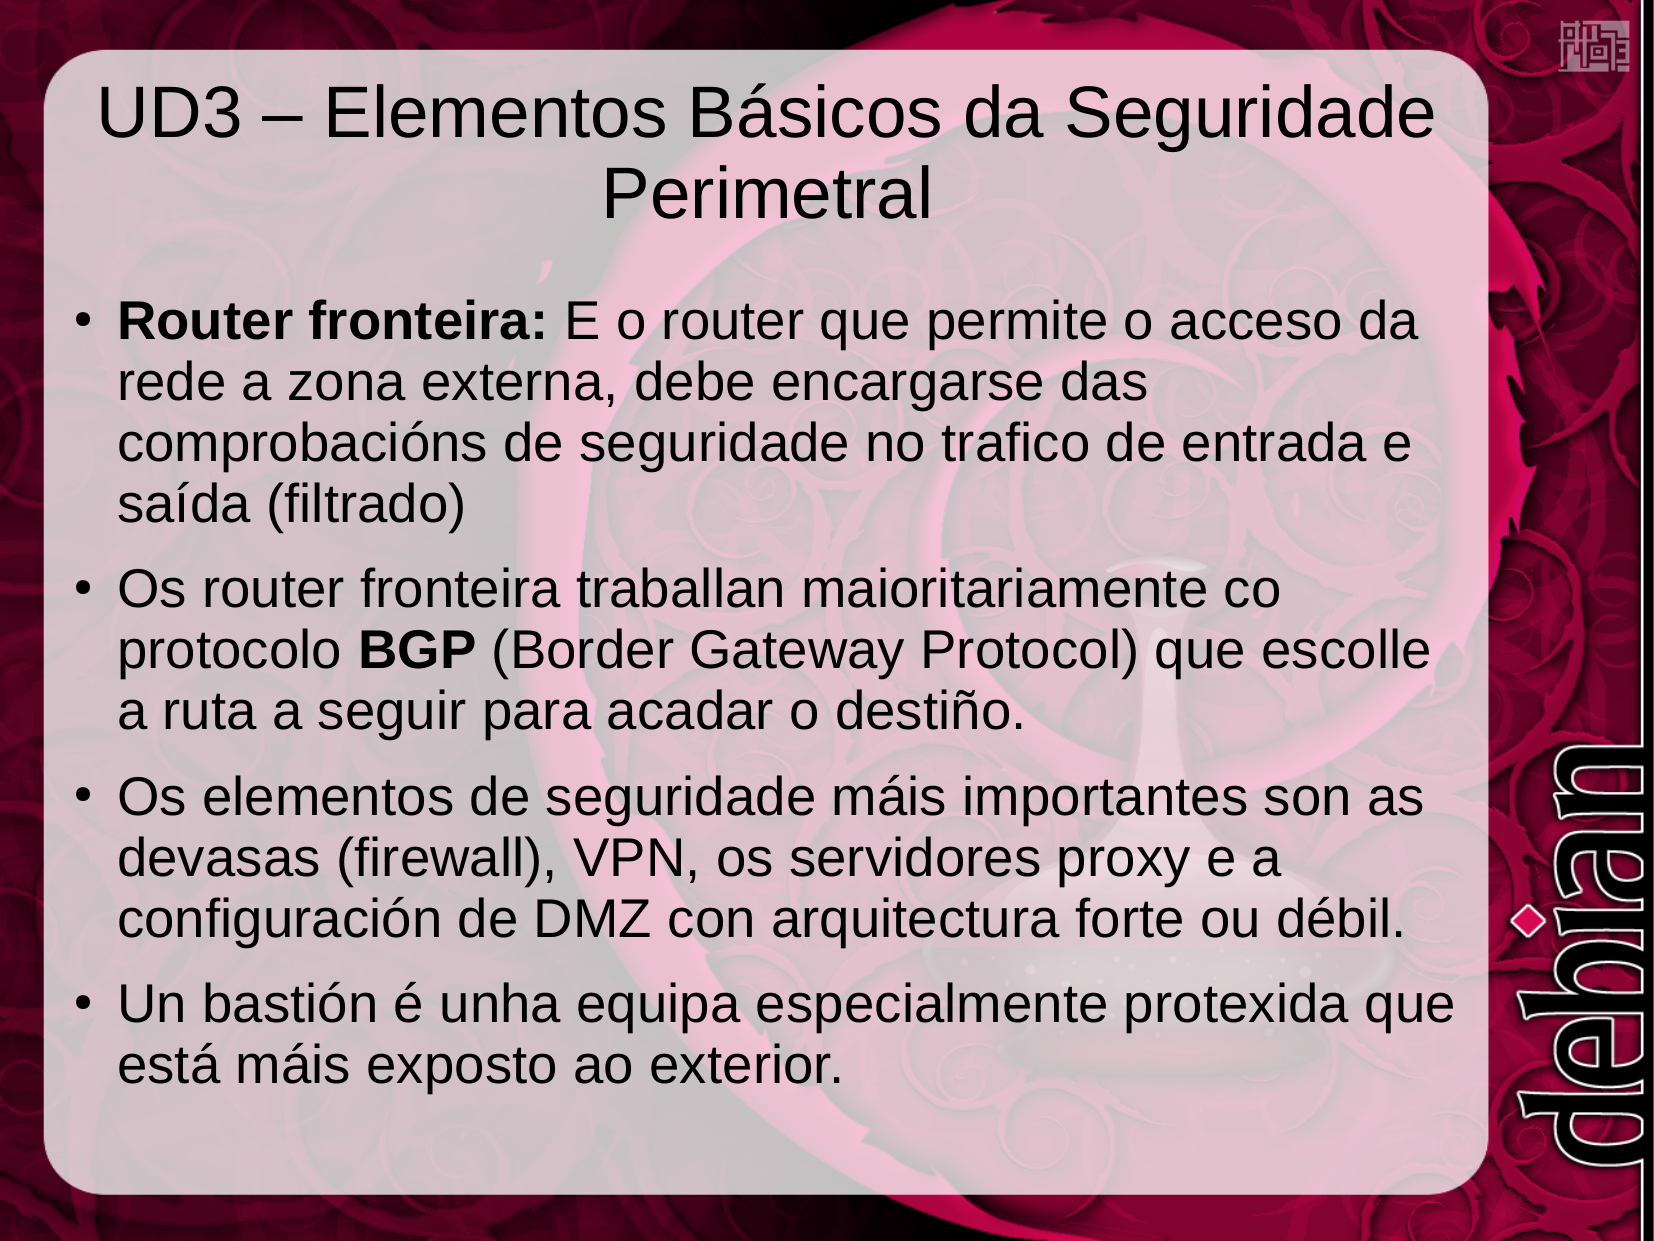

# UD3 – Elementos Básicos da Seguridade Perimetral
Router fronteira: E o router que permite o acceso da rede a zona externa, debe encargarse das comprobacións de seguridade no trafico de entrada e saída (filtrado)
Os router fronteira traballan maioritariamente co protocolo BGP (Border Gateway Protocol) que escolle a ruta a seguir para acadar o destiño.
Os elementos de seguridade máis importantes son as devasas (firewall), VPN, os servidores proxy e a configuración de DMZ con arquitectura forte ou débil.
Un bastión é unha equipa especialmente protexida que está máis exposto ao exterior.